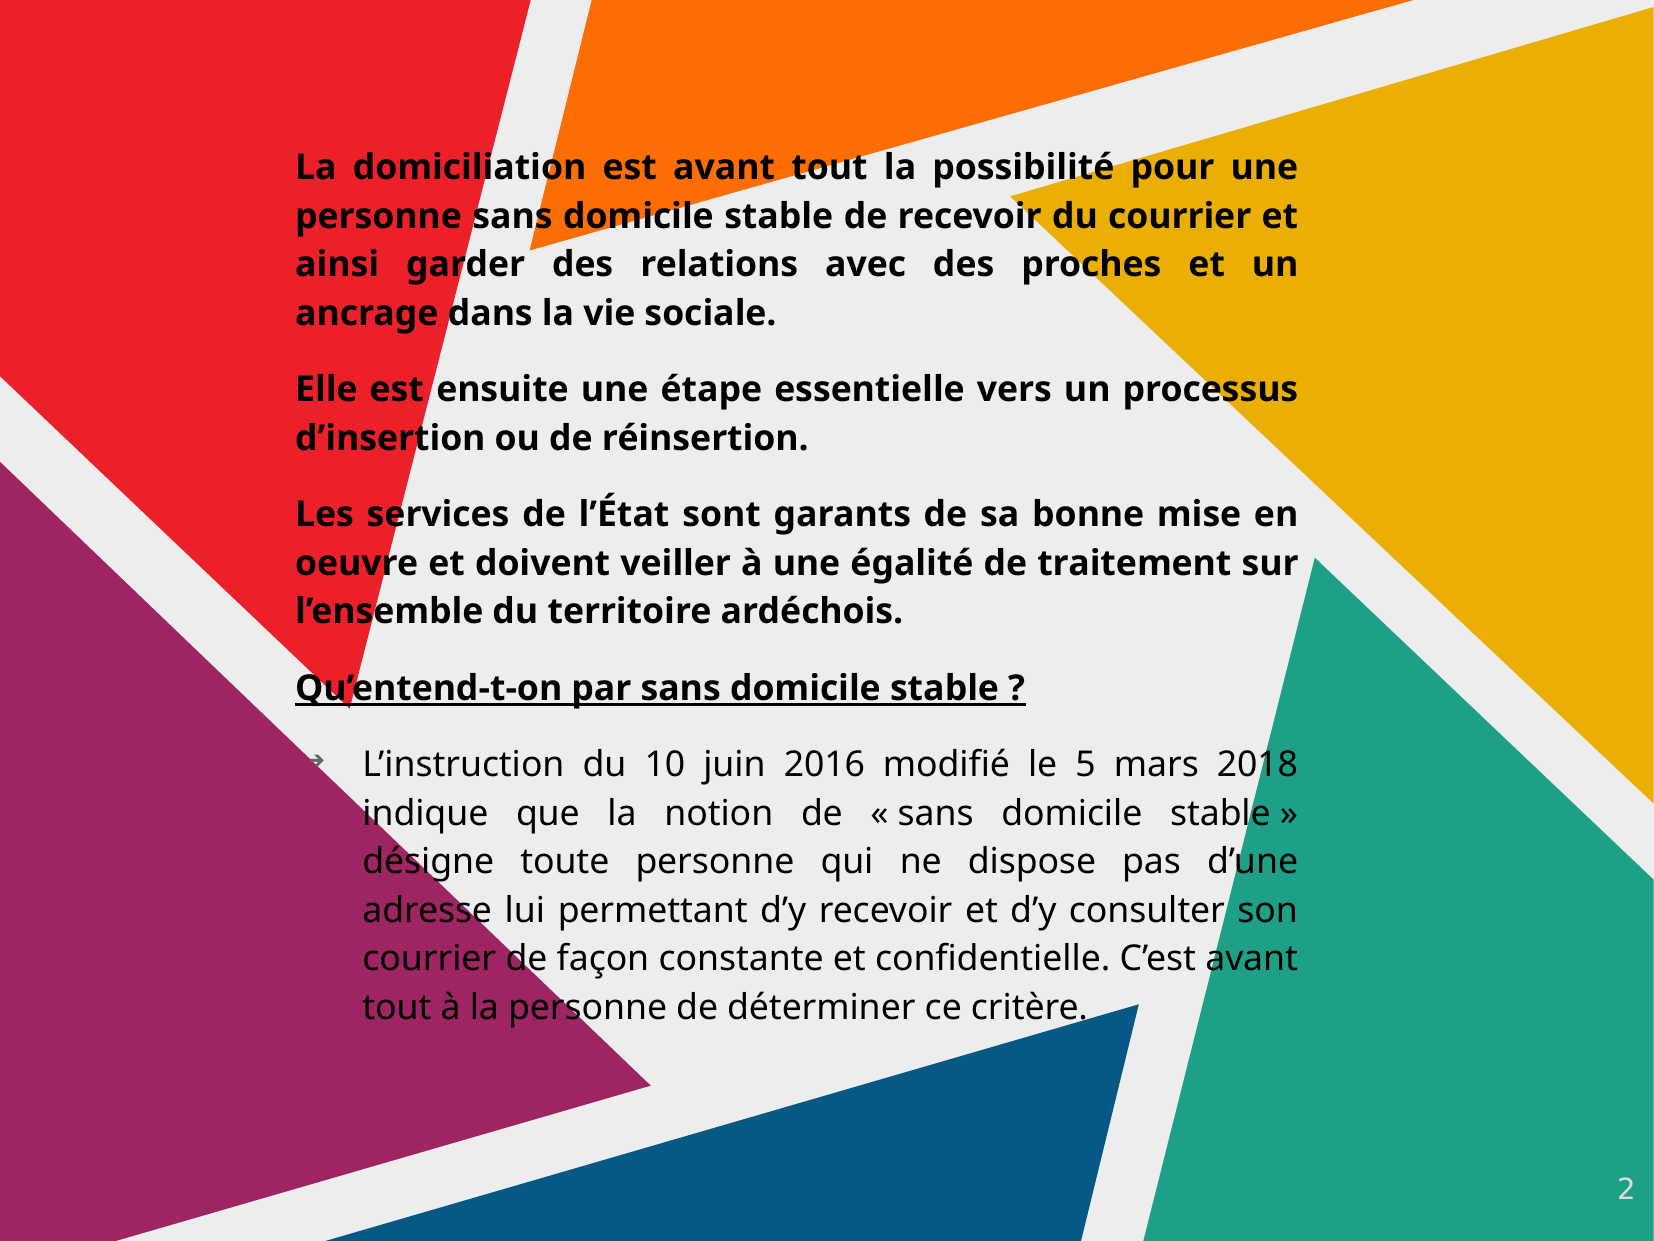

# La domiciliation est avant tout la possibilité pour une personne sans domicile stable de recevoir du courrier et ainsi garder des relations avec des proches et un ancrage dans la vie sociale.
Elle est ensuite une étape essentielle vers un processus d’insertion ou de réinsertion.
Les services de l’État sont garants de sa bonne mise en oeuvre et doivent veiller à une égalité de traitement sur l’ensemble du territoire ardéchois.
Qu’entend-t-on par sans domicile stable ?
L’instruction du 10 juin 2016 modifié le 5 mars 2018 indique que la notion de « sans domicile stable » désigne toute personne qui ne dispose pas d’une adresse lui permettant d’y recevoir et d’y consulter son courrier de façon constante et confidentielle. C’est avant tout à la personne de déterminer ce critère.
2